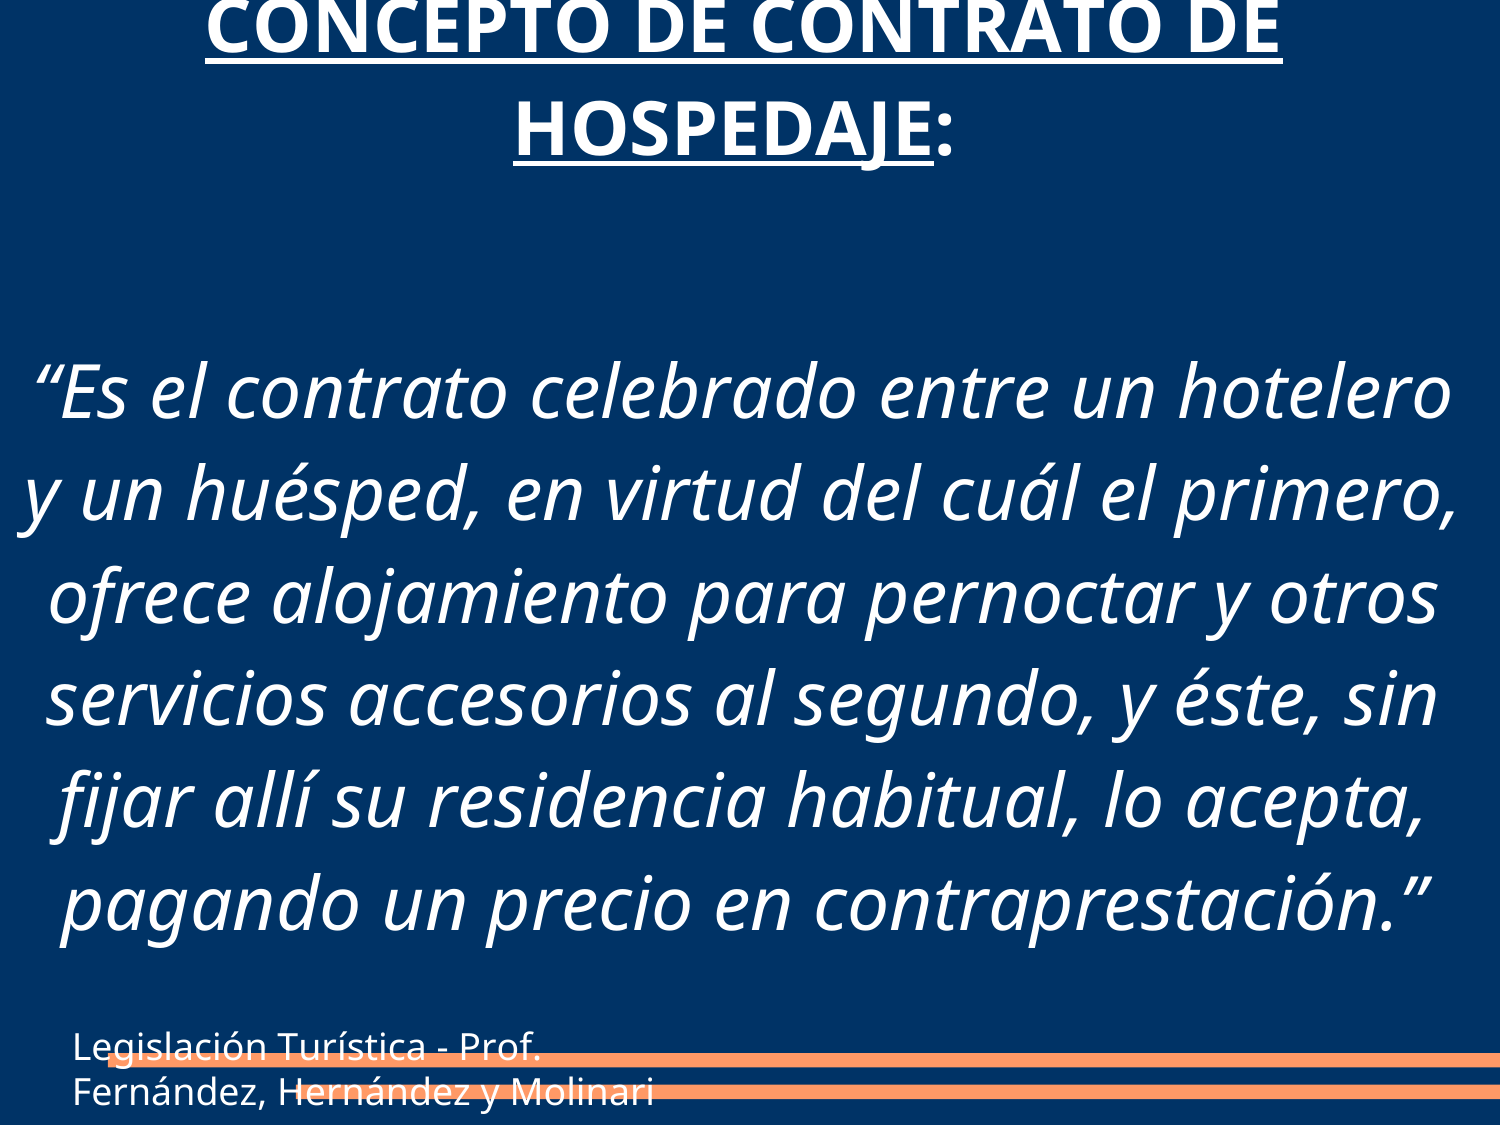

# CONCEPTO DE CONTRATO DE HOSPEDAJE:
“Es el contrato celebrado entre un hotelero y un huésped, en virtud del cuál el primero, ofrece alojamiento para pernoctar y otros servicios accesorios al segundo, y éste, sin fijar allí su residencia habitual, lo acepta, pagando un precio en contraprestación.”
Legislación Turística - Prof. Fernández, Hernández y Molinari